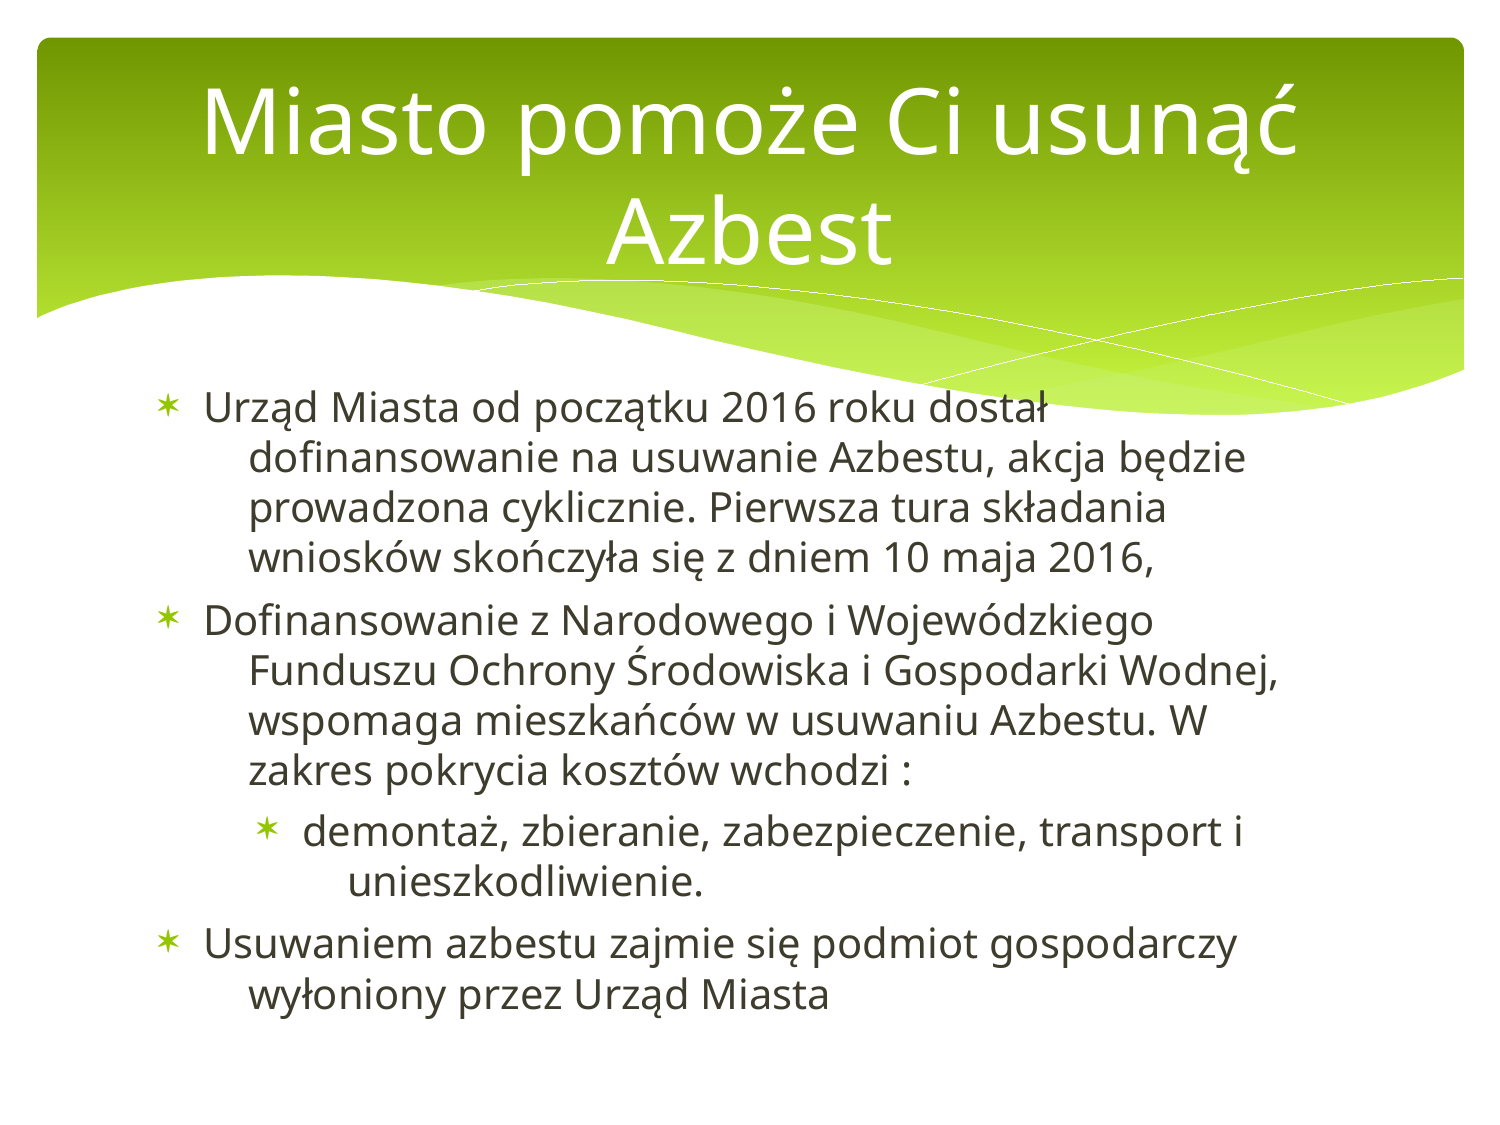

Miasto pomoże Ci usunąć Azbest
# Urząd Miasta od początku 2016 roku dostał dofinansowanie na usuwanie Azbestu, akcja będzie prowadzona cyklicznie. Pierwsza tura składania wniosków skończyła się z dniem 10 maja 2016,
Dofinansowanie z Narodowego i Wojewódzkiego Funduszu Ochrony Środowiska i Gospodarki Wodnej, wspomaga mieszkańców w usuwaniu Azbestu. W zakres pokrycia kosztów wchodzi :
demontaż, zbieranie, zabezpieczenie, transport i unieszkodliwienie.
Usuwaniem azbestu zajmie się podmiot gospodarczy wyłoniony przez Urząd Miasta